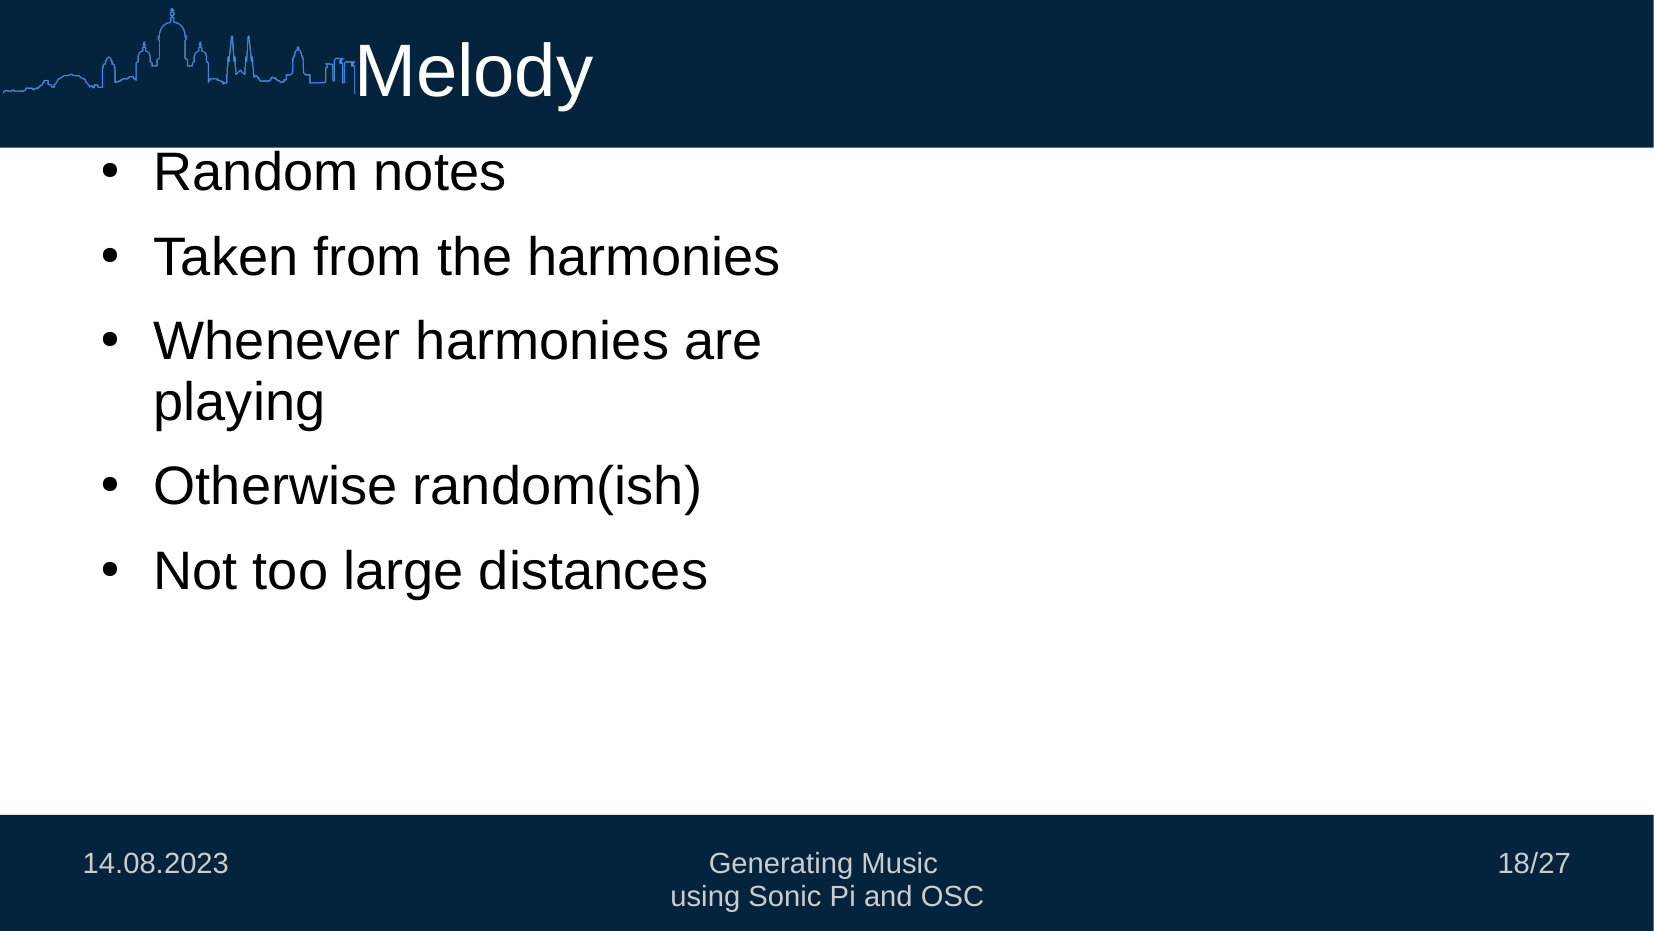

# Melody
Random notes
Taken from the harmonies
Whenever harmonies are playing
Otherwise random(ish)
Not too large distances
08. März 2019
18